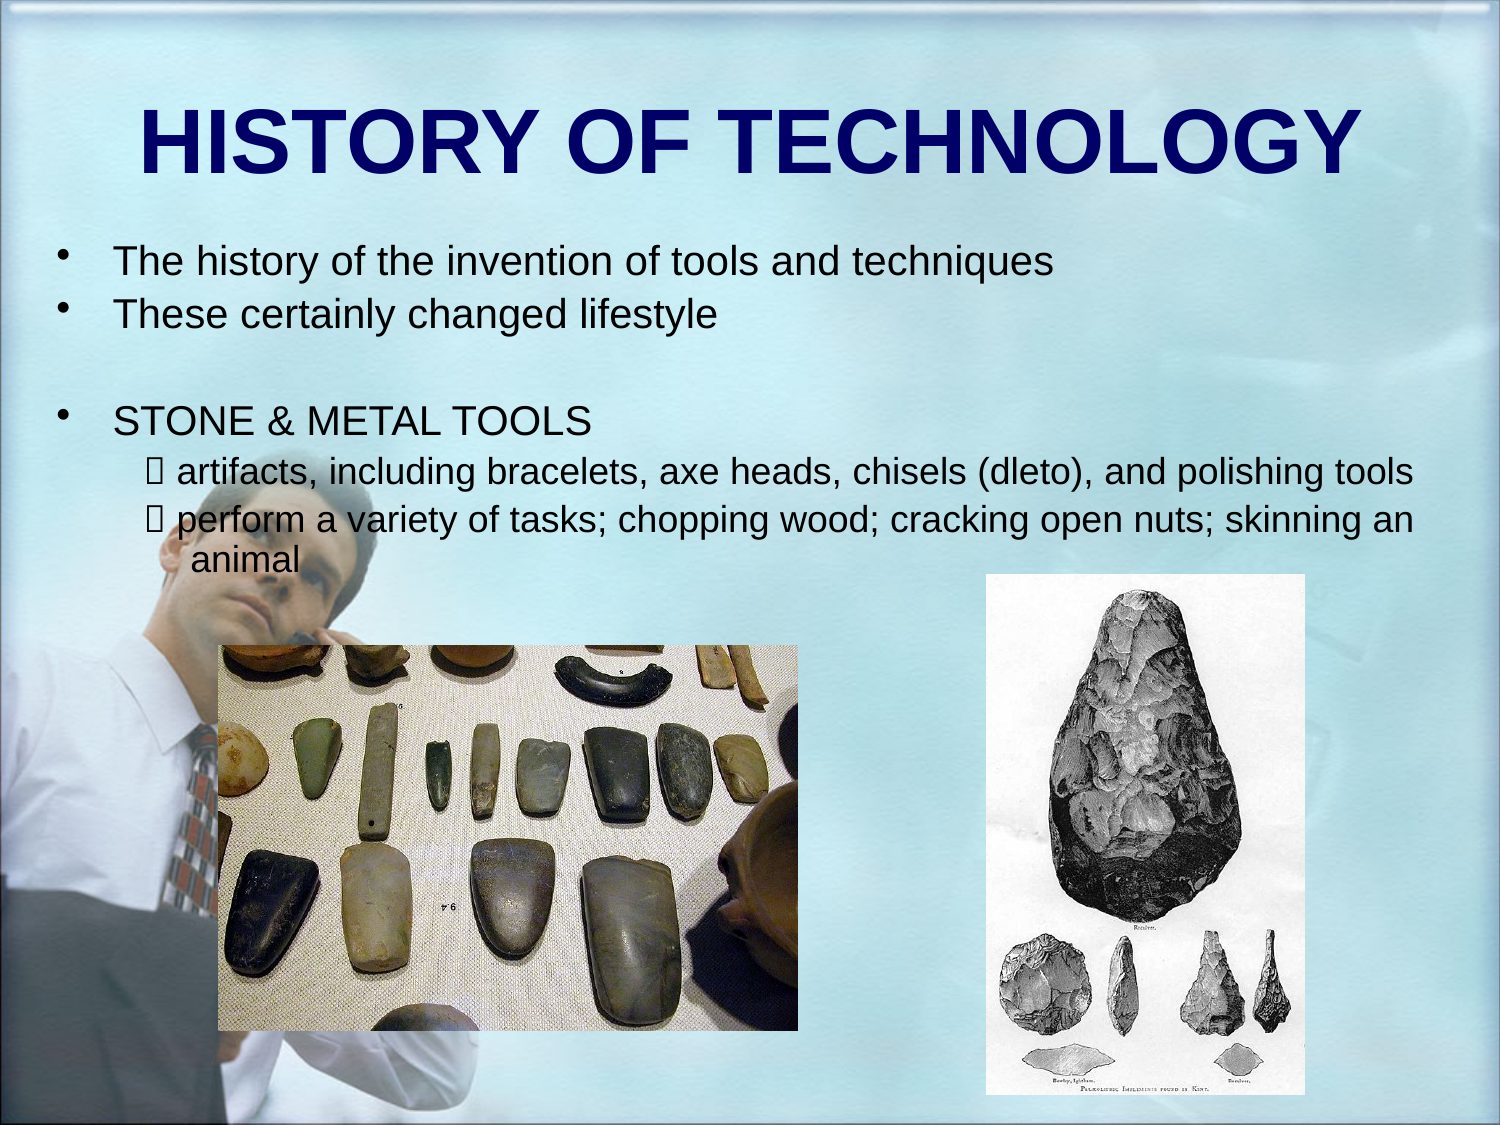

# HISTORY OF TECHNOLOGY
The history of the invention of tools and techniques
These certainly changed lifestyle
STONE & METAL TOOLS
 artifacts, including bracelets, axe heads, chisels (dleto), and polishing tools
 perform a variety of tasks; chopping wood; cracking open nuts; skinning an animal